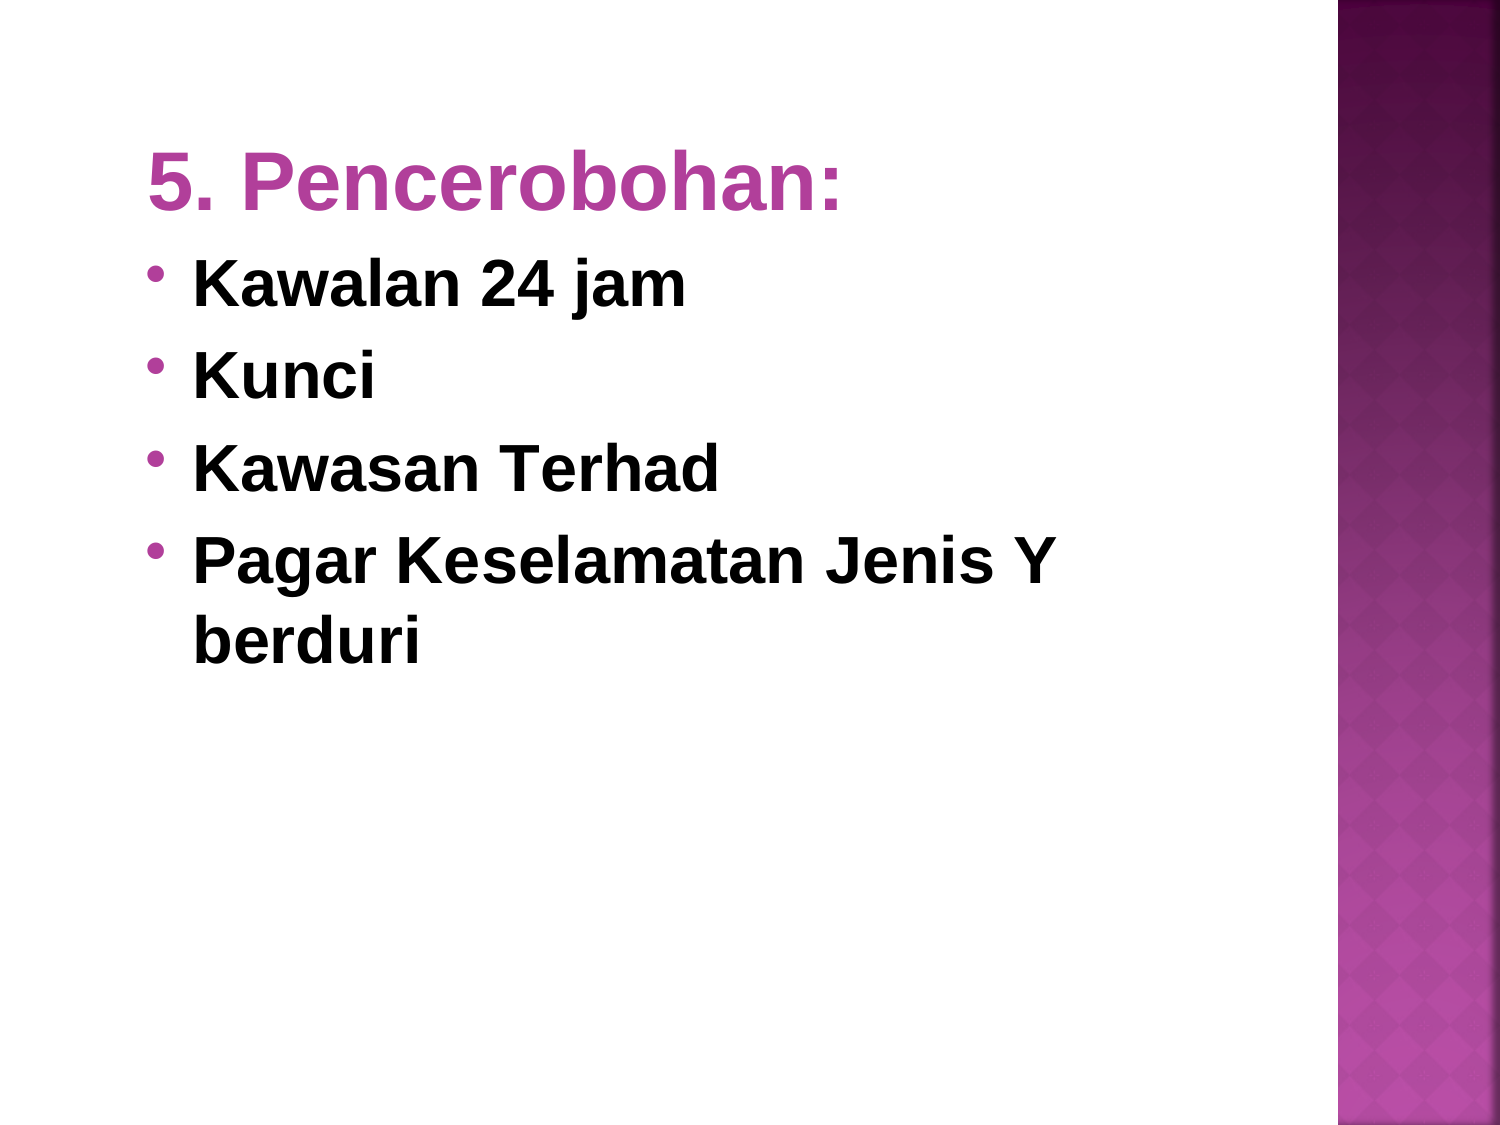

# 5. Pencerobohan:
Kawalan 24 jam
Kunci
Kawasan Terhad
Pagar Keselamatan Jenis Y berduri